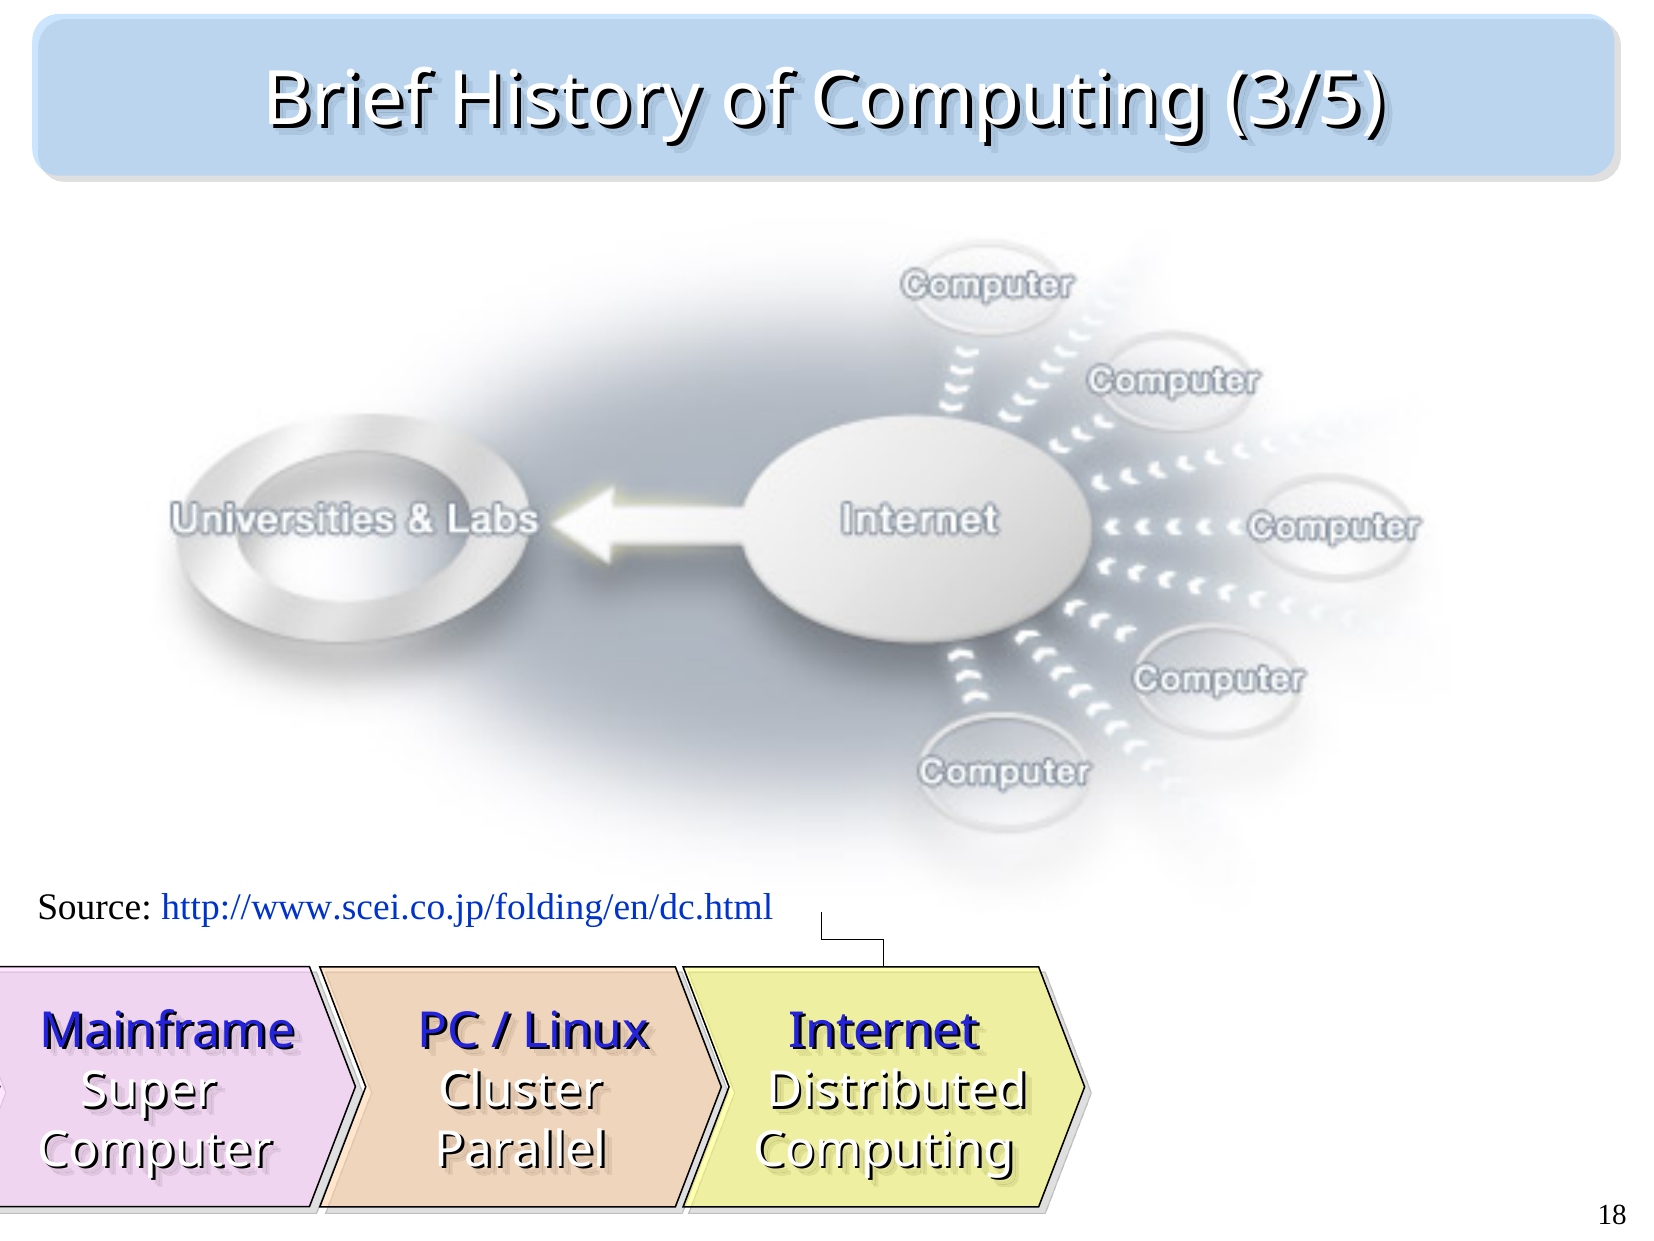

Brief History of Computing (3/5)
Source: http://www.scei.co.jp/folding/en/dc.html
 Mainframe
Super
Computer
 PC / Linux
Cluster
Parallel
Internet
 Distributed
Computing
18